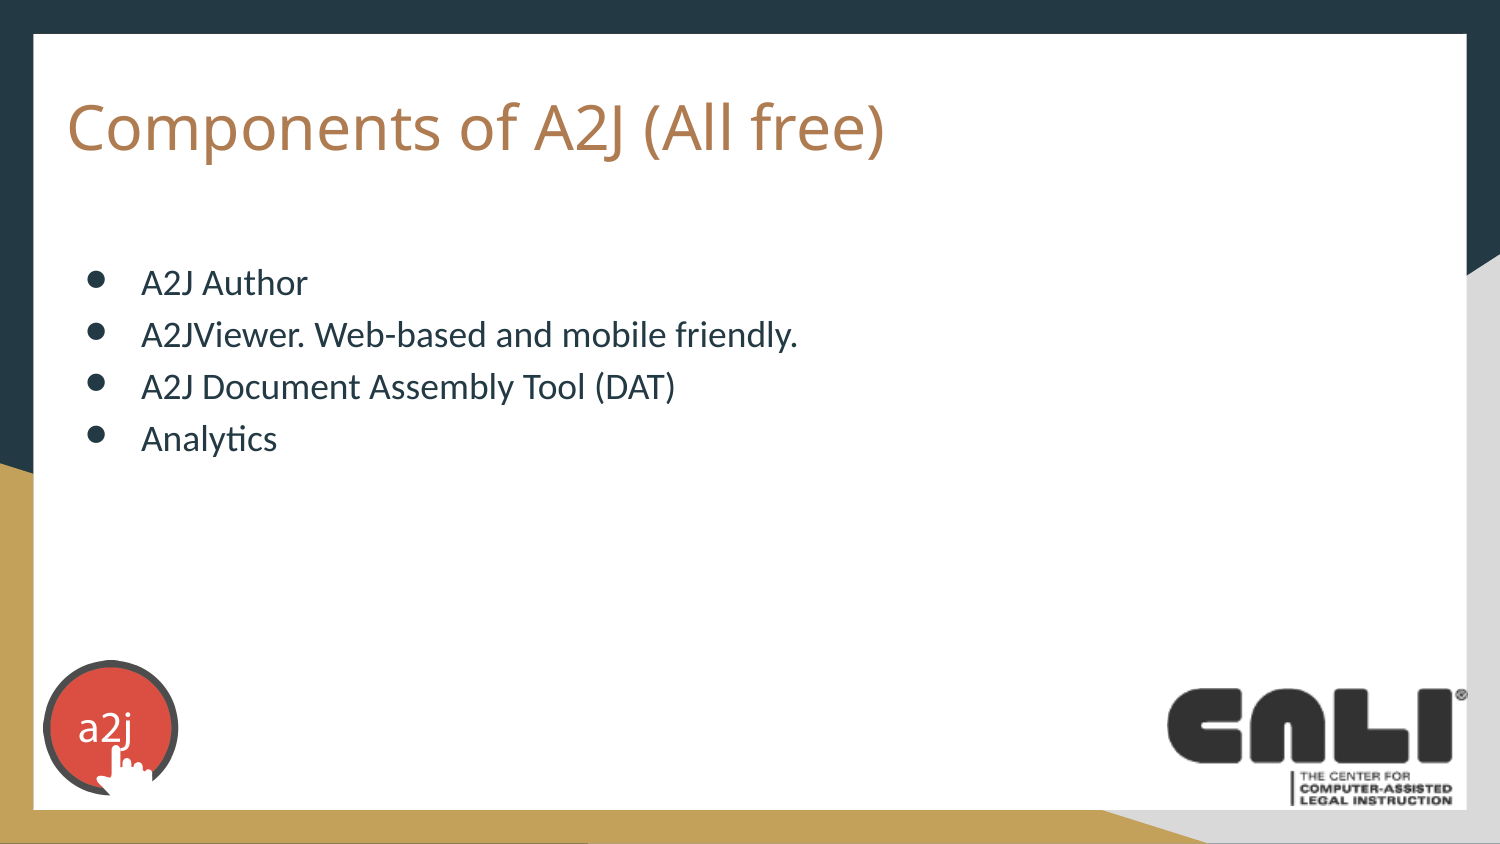

# Components of A2J (All free)
A2J Author
A2JViewer. Web-based and mobile friendly.
A2J Document Assembly Tool (DAT)
Analytics